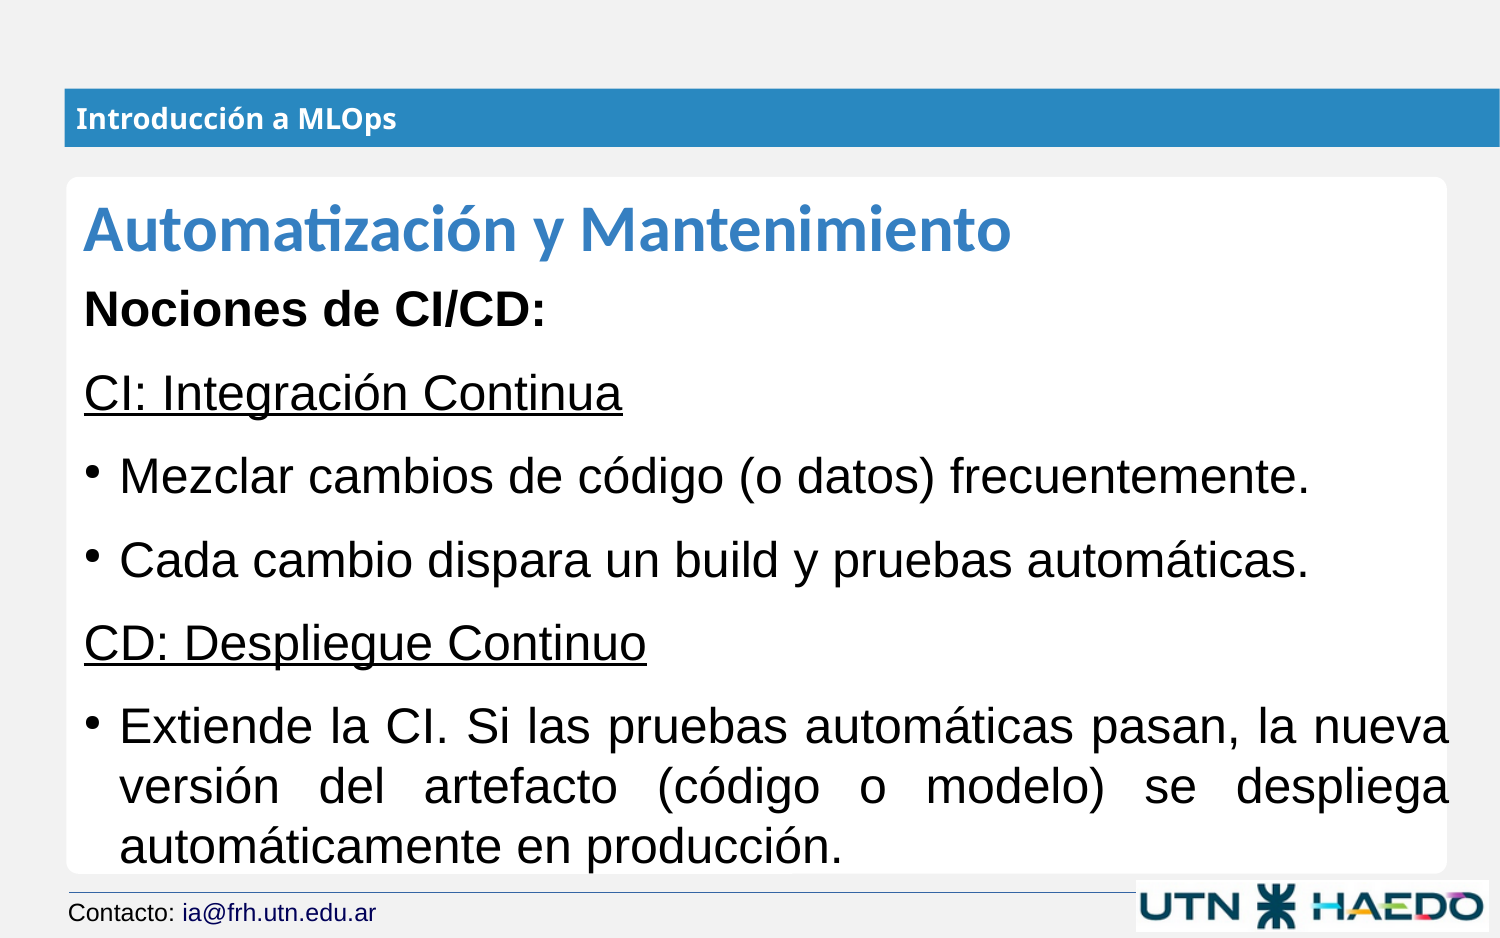

Introducción a MLOps
Automatización y Mantenimiento
Nociones de CI/CD:
CI: Integración Continua
Mezclar cambios de código (o datos) frecuentemente.
Cada cambio dispara un build y pruebas automáticas.
CD: Despliegue Continuo
Extiende la CI. Si las pruebas automáticas pasan, la nueva versión del artefacto (código o modelo) se despliega automáticamente en producción.